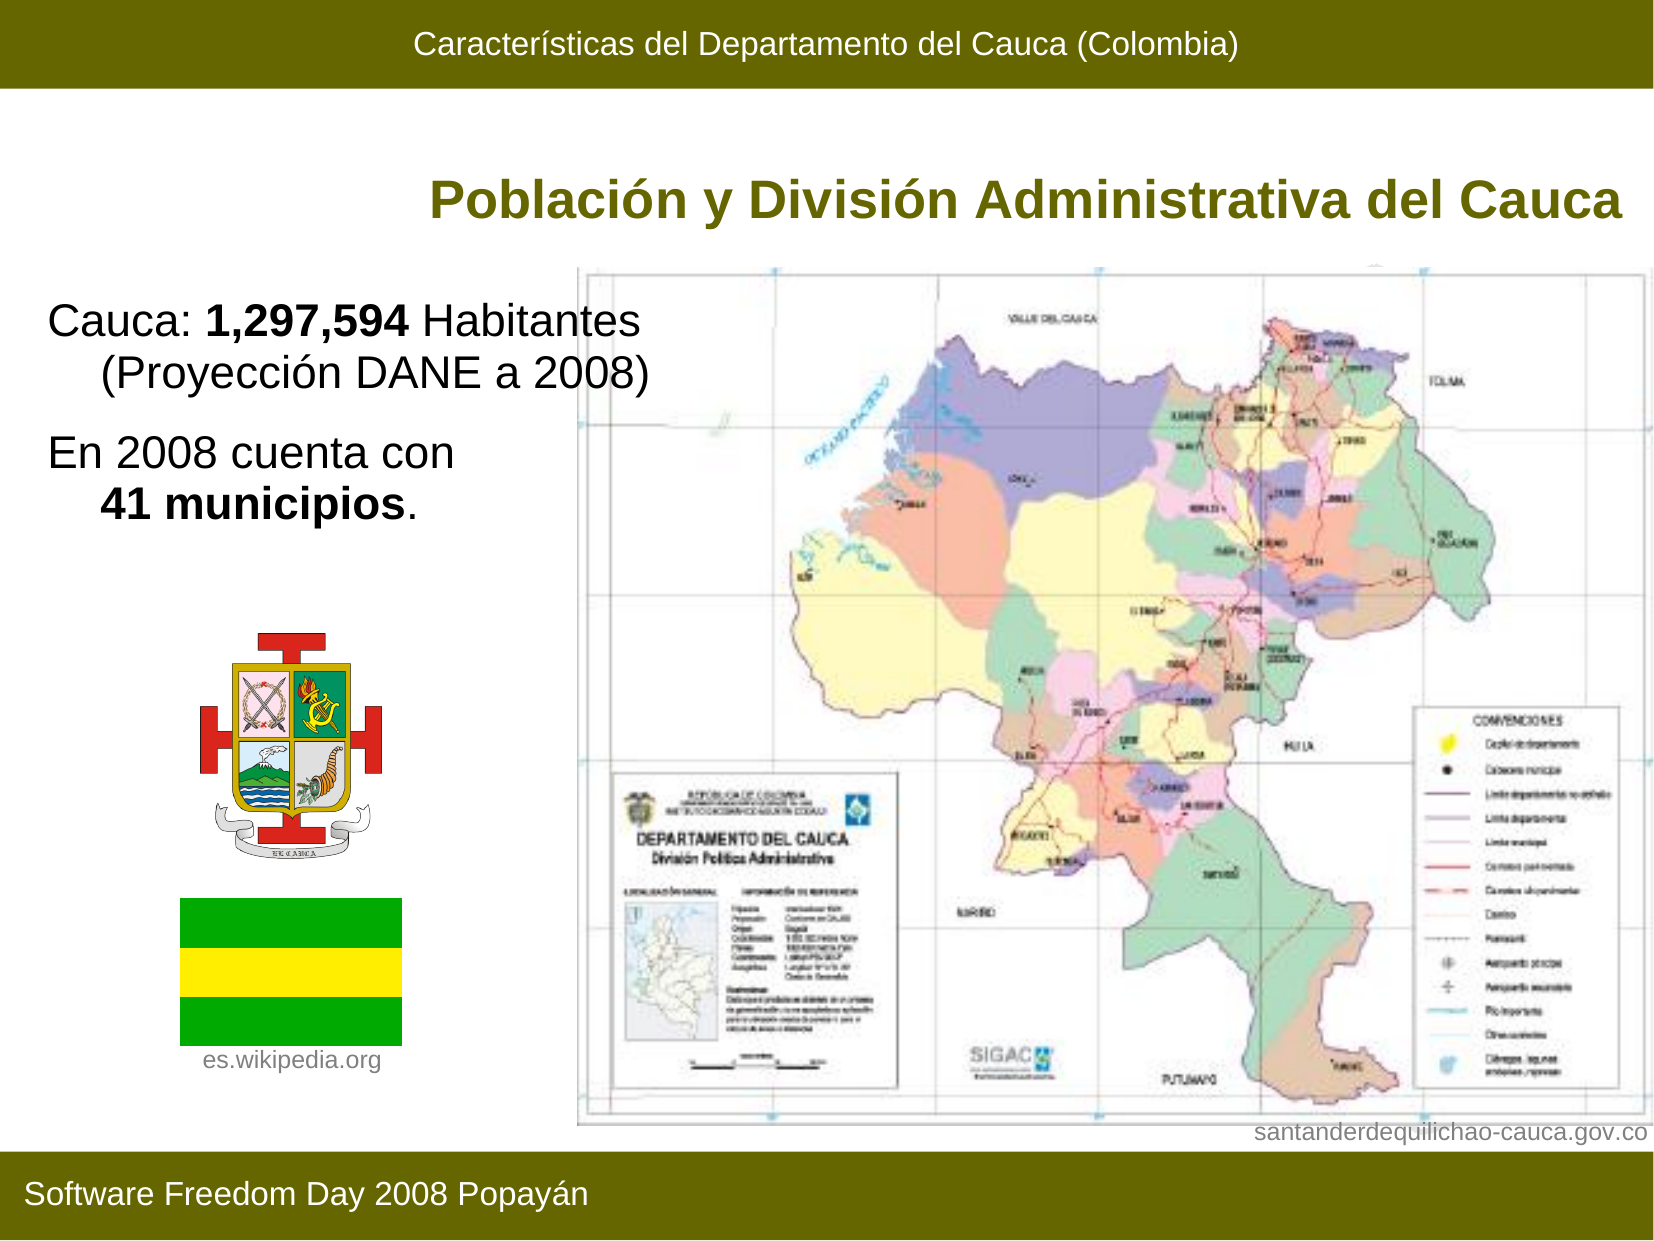

# Población y División Administrativa del Cauca
Cauca: 1,297,594 Habitantes
(Proyección DANE a 2008)
En 2008 cuenta con
41 municipios.
es.wikipedia.org
 santanderdequilichao-cauca.gov.co